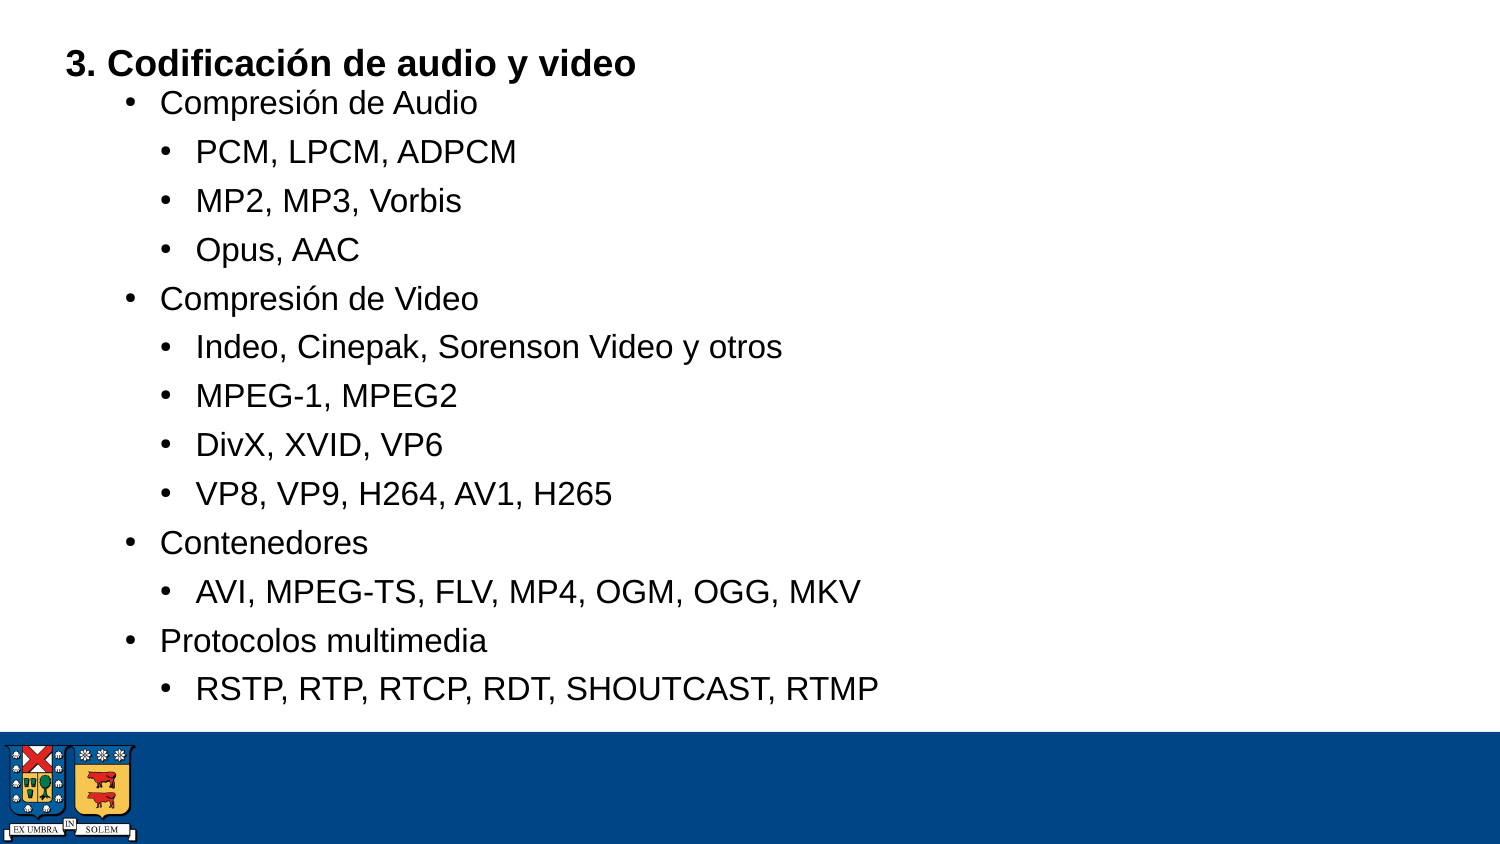

3. Codificación de audio y video
Compresión de Audio
PCM, LPCM, ADPCM
MP2, MP3, Vorbis
Opus, AAC
Compresión de Video
Indeo, Cinepak, Sorenson Video y otros
MPEG-1, MPEG2
DivX, XVID, VP6
VP8, VP9, H264, AV1, H265
Contenedores
AVI, MPEG-TS, FLV, MP4, OGM, OGG, MKV
Protocolos multimedia
RSTP, RTP, RTCP, RDT, SHOUTCAST, RTMP